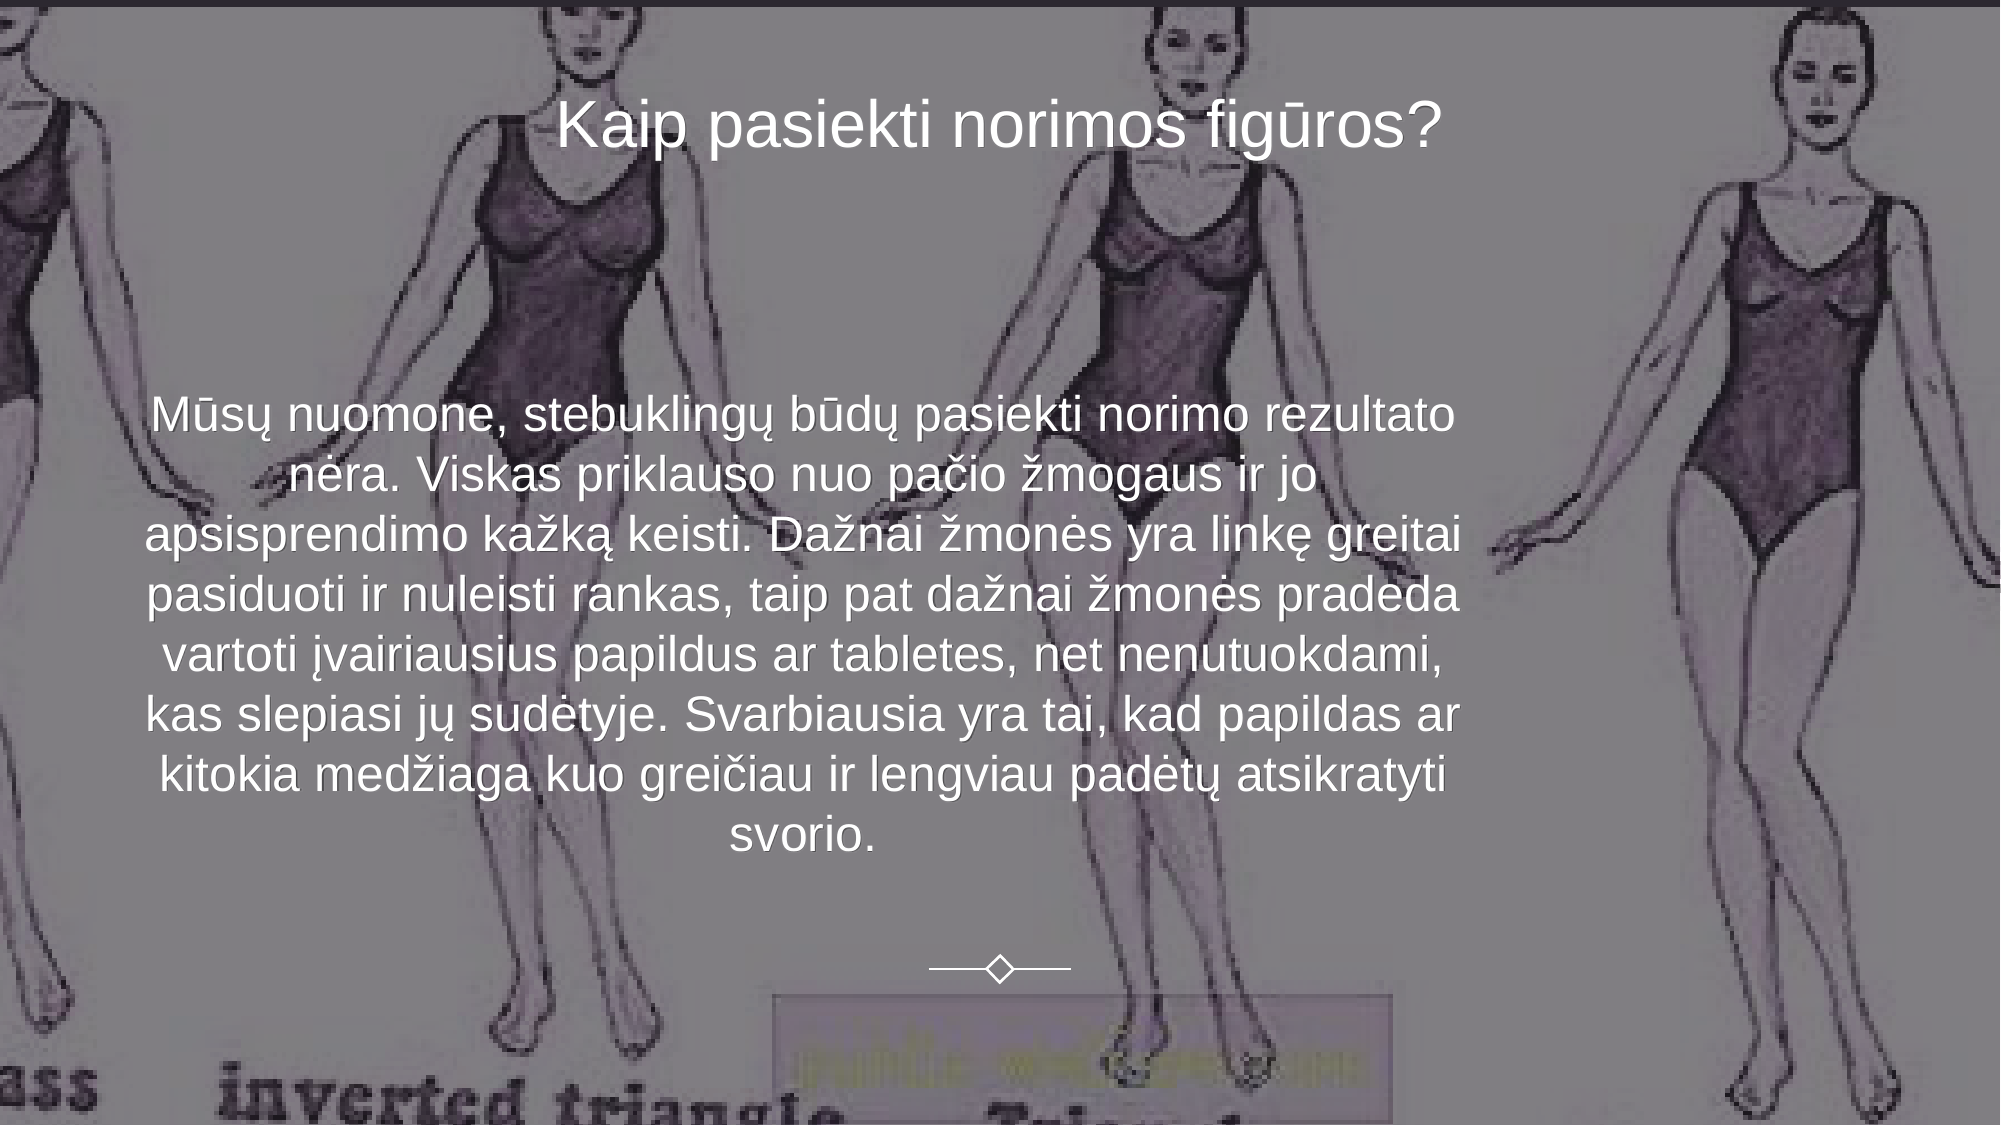

# Kaip pasiekti norimos figūros?
Mūsų nuomone, stebuklingų būdų pasiekti norimo rezultato nėra. Viskas priklauso nuo pačio žmogaus ir jo apsisprendimo kažką keisti. Dažnai žmonės yra linkę greitai pasiduoti ir nuleisti rankas, taip pat dažnai žmonės pradeda vartoti įvairiausius papildus ar tabletes, net nenutuokdami, kas slepiasi jų sudėtyje. Svarbiausia yra tai, kad papildas ar kitokia medžiaga kuo greičiau ir lengviau padėtų atsikratyti svorio.